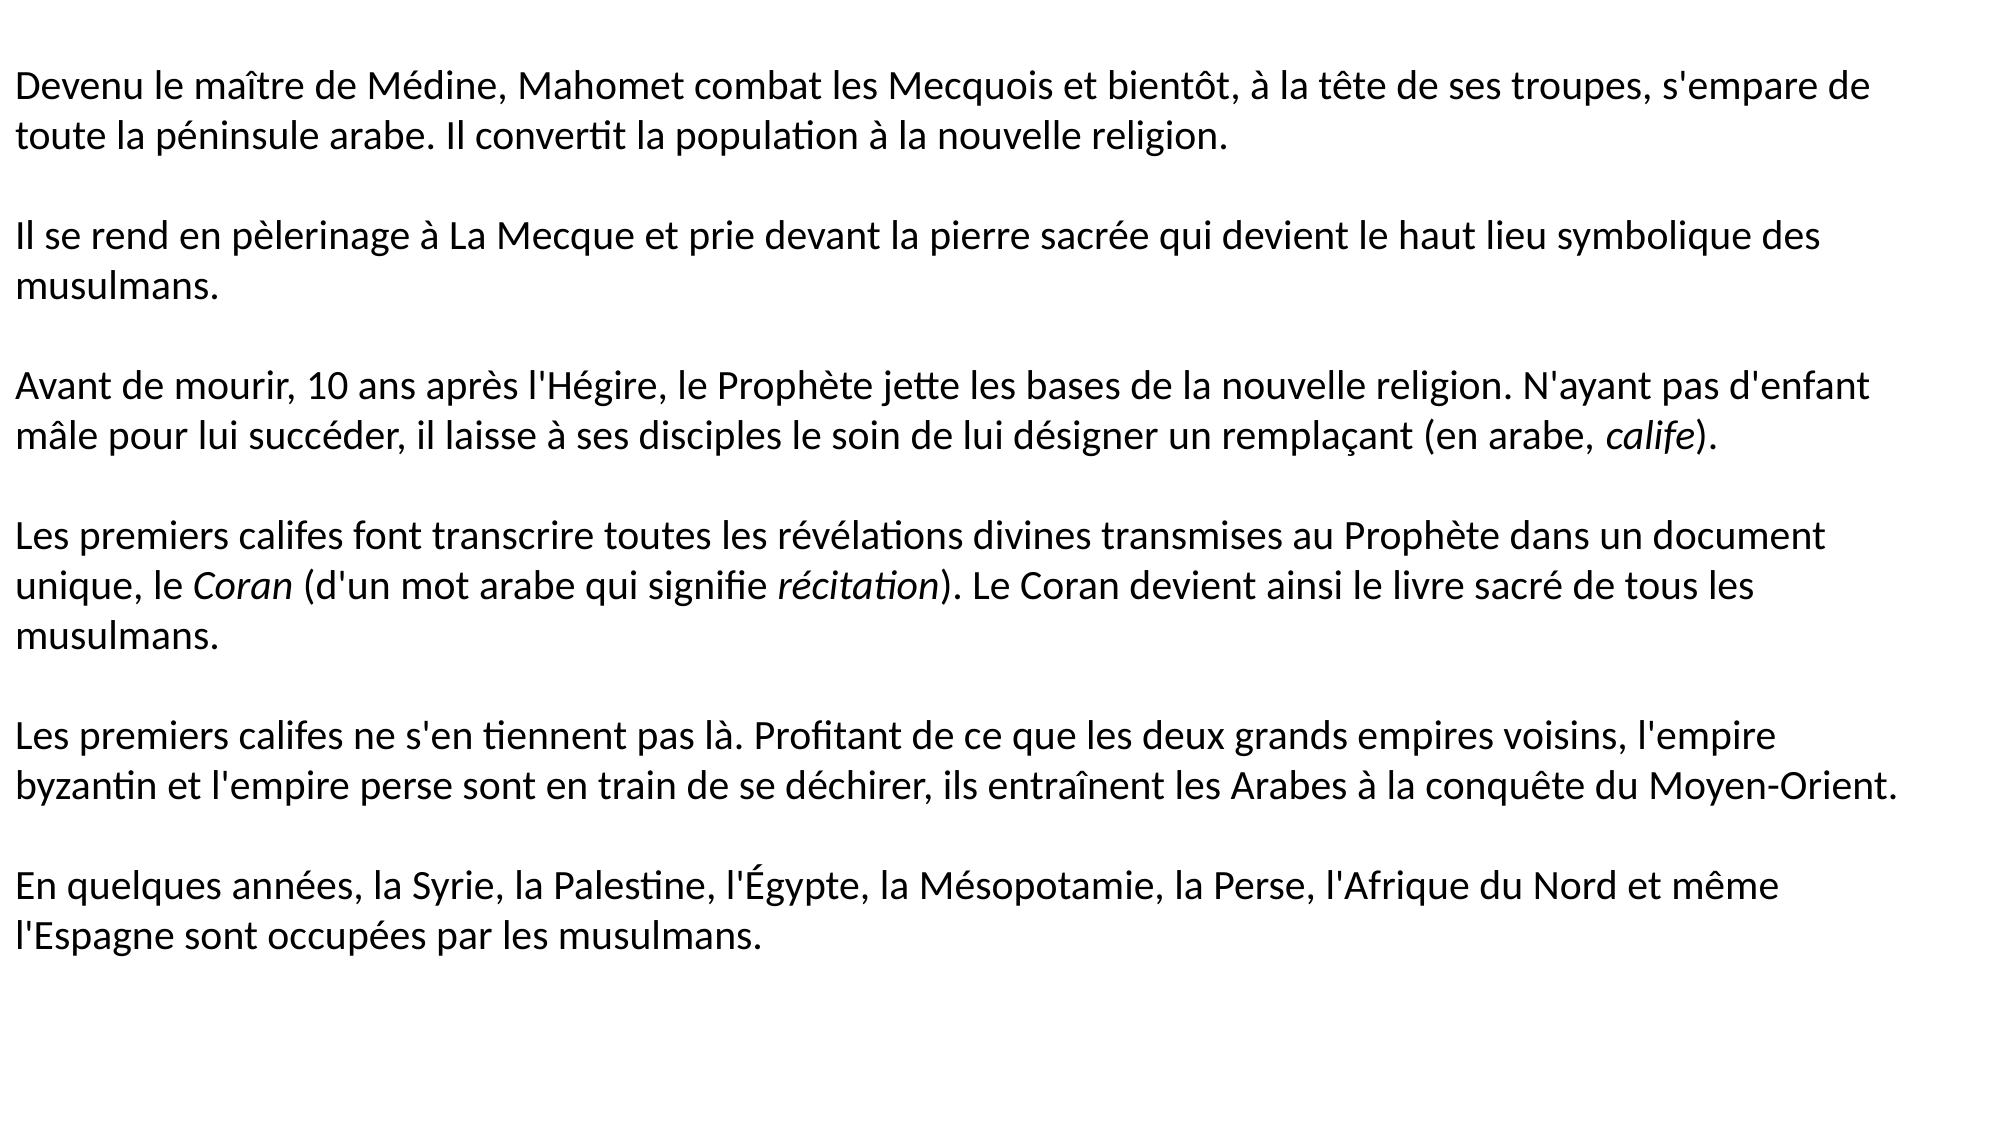

Devenu le maître de Médine, Mahomet combat les Mecquois et bientôt, à la tête de ses troupes, s'empare de toute la péninsule arabe. Il convertit la population à la nouvelle religion.
Il se rend en pèlerinage à La Mecque et prie devant la pierre sacrée qui devient le haut lieu symbolique des musulmans.
Avant de mourir, 10 ans après l'Hégire, le Prophète jette les bases de la nouvelle religion. N'ayant pas d'enfant mâle pour lui succéder, il laisse à ses disciples le soin de lui désigner un remplaçant (en arabe, calife).
Les premiers califes font transcrire toutes les révélations divines transmises au Prophète dans un document unique, le Coran (d'un mot arabe qui signifie récitation). Le Coran devient ainsi le livre sacré de tous les musulmans.
Les premiers califes ne s'en tiennent pas là. Profitant de ce que les deux grands empires voisins, l'empire byzantin et l'empire perse sont en train de se déchirer, ils entraînent les Arabes à la conquête du Moyen-Orient.
En quelques années, la Syrie, la Palestine, l'Égypte, la Mésopotamie, la Perse, l'Afrique du Nord et même l'Espagne sont occupées par les musulmans.